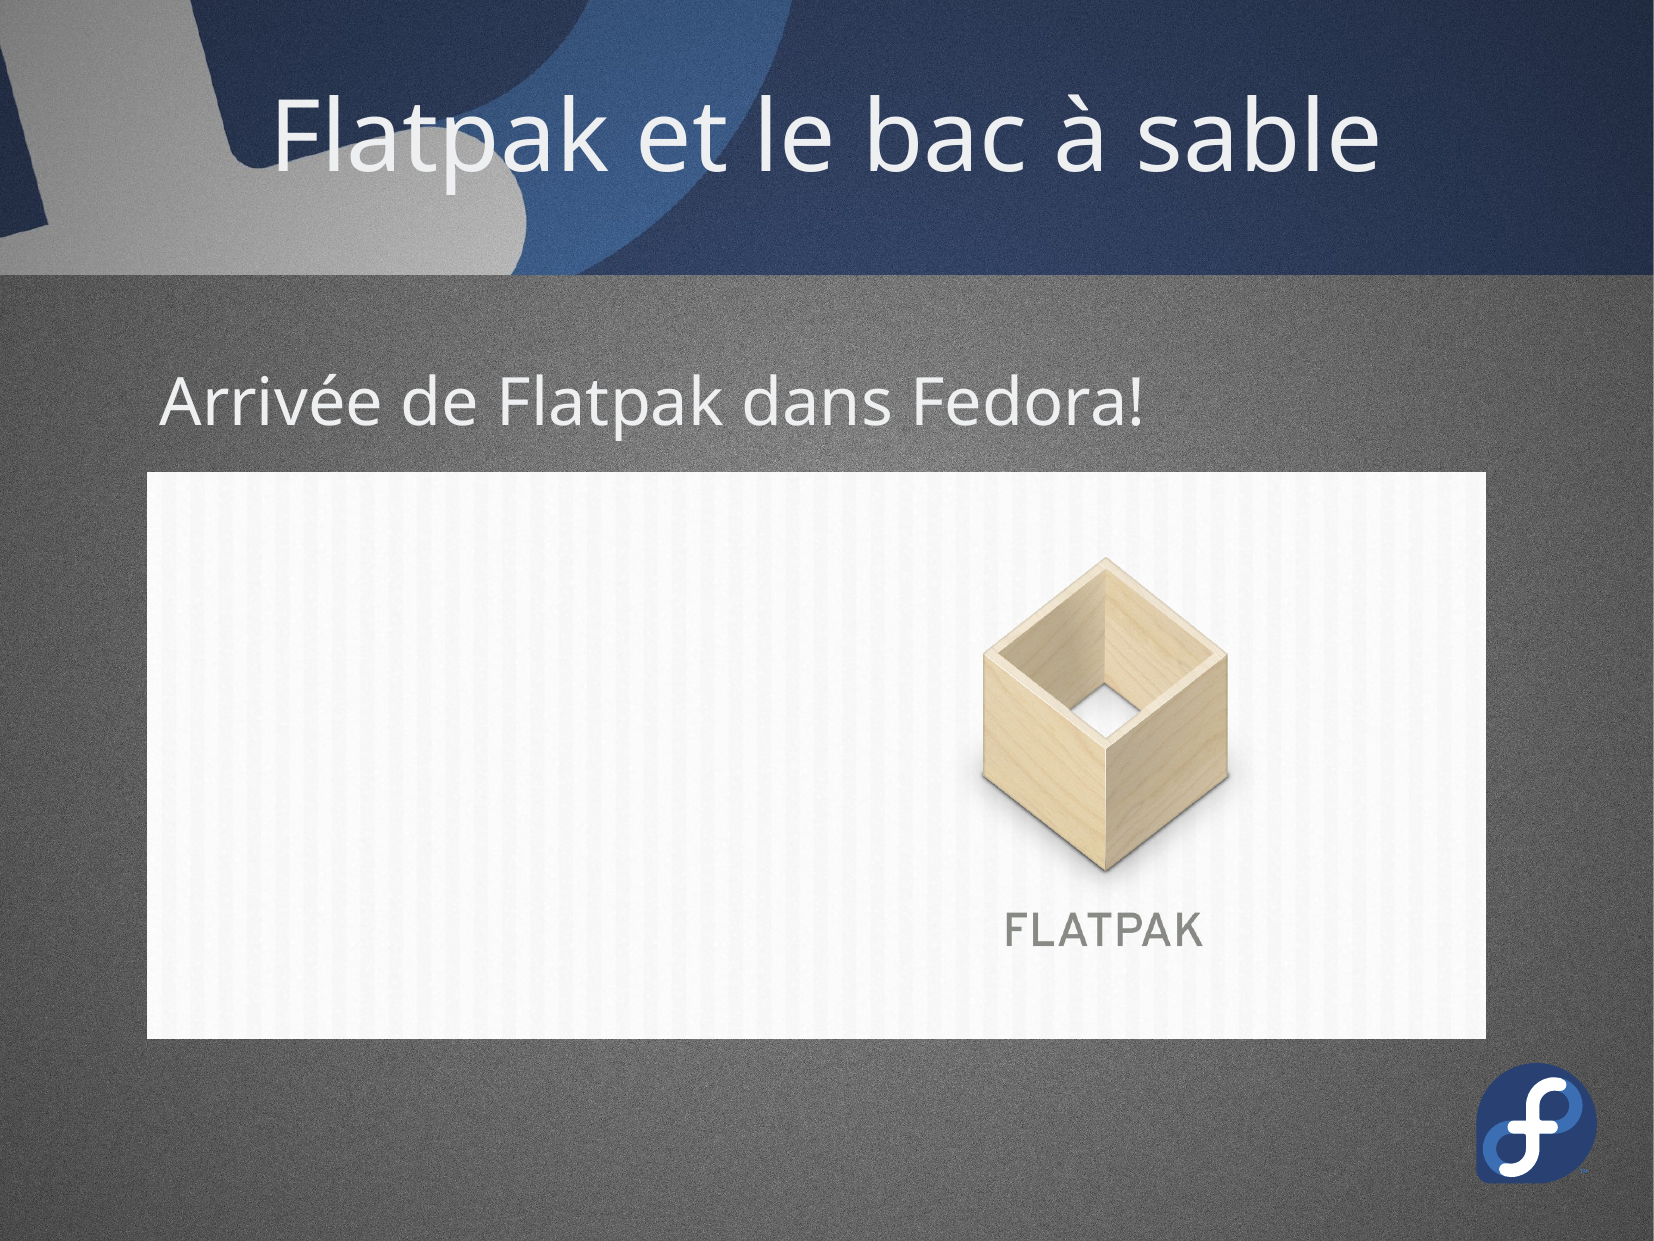

# Flatpak et le bac à sable
Arrivée de Flatpak dans Fedora!